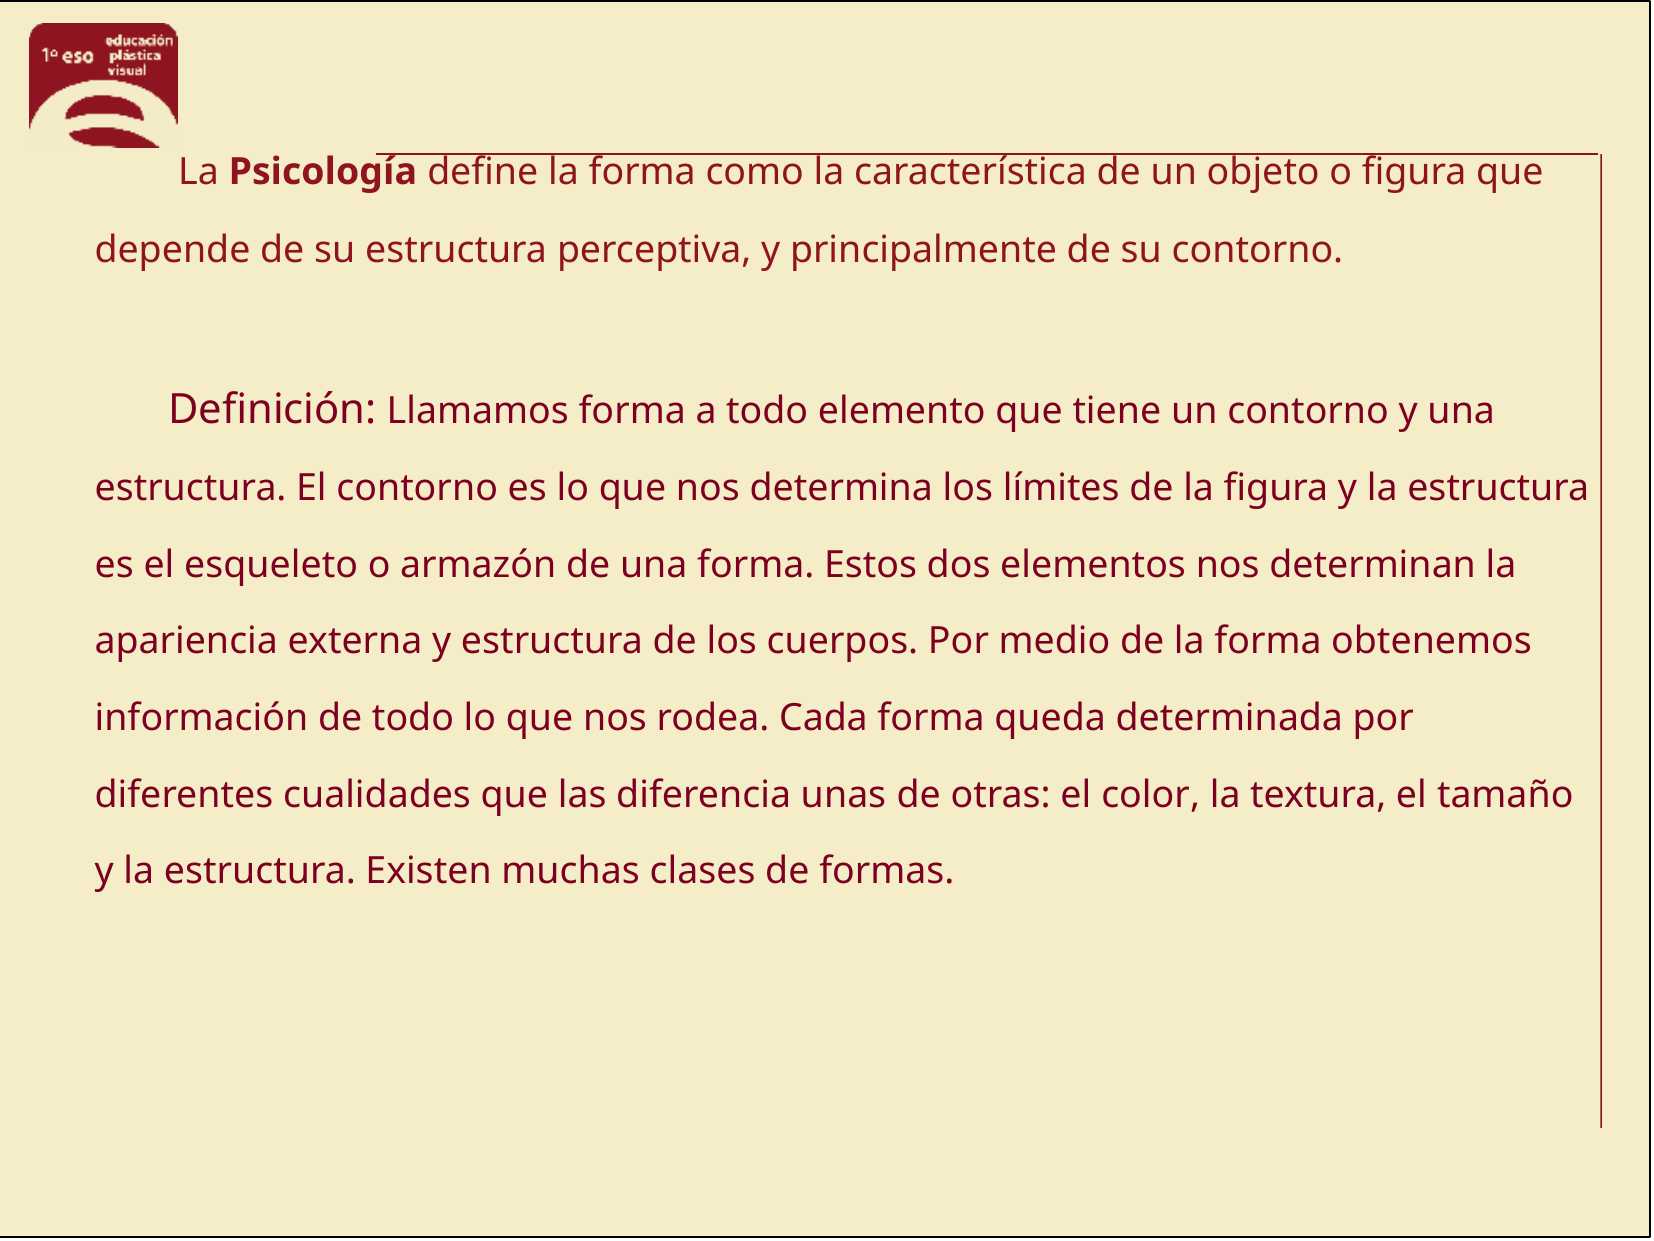

La Psicología define la forma como la característica de un objeto o figura que depende de su estructura perceptiva, y principalmente de su contorno.
	Definición: Llamamos forma a todo elemento que tiene un contorno y una estructura. El contorno es lo que nos determina los límites de la figura y la estructura es el esqueleto o armazón de una forma. Estos dos elementos nos determinan la apariencia externa y estructura de los cuerpos. Por medio de la forma obtenemos información de todo lo que nos rodea. Cada forma queda determinada por diferentes cualidades que las diferencia unas de otras: el color, la textura, el tamaño y la estructura. Existen muchas clases de formas.
#